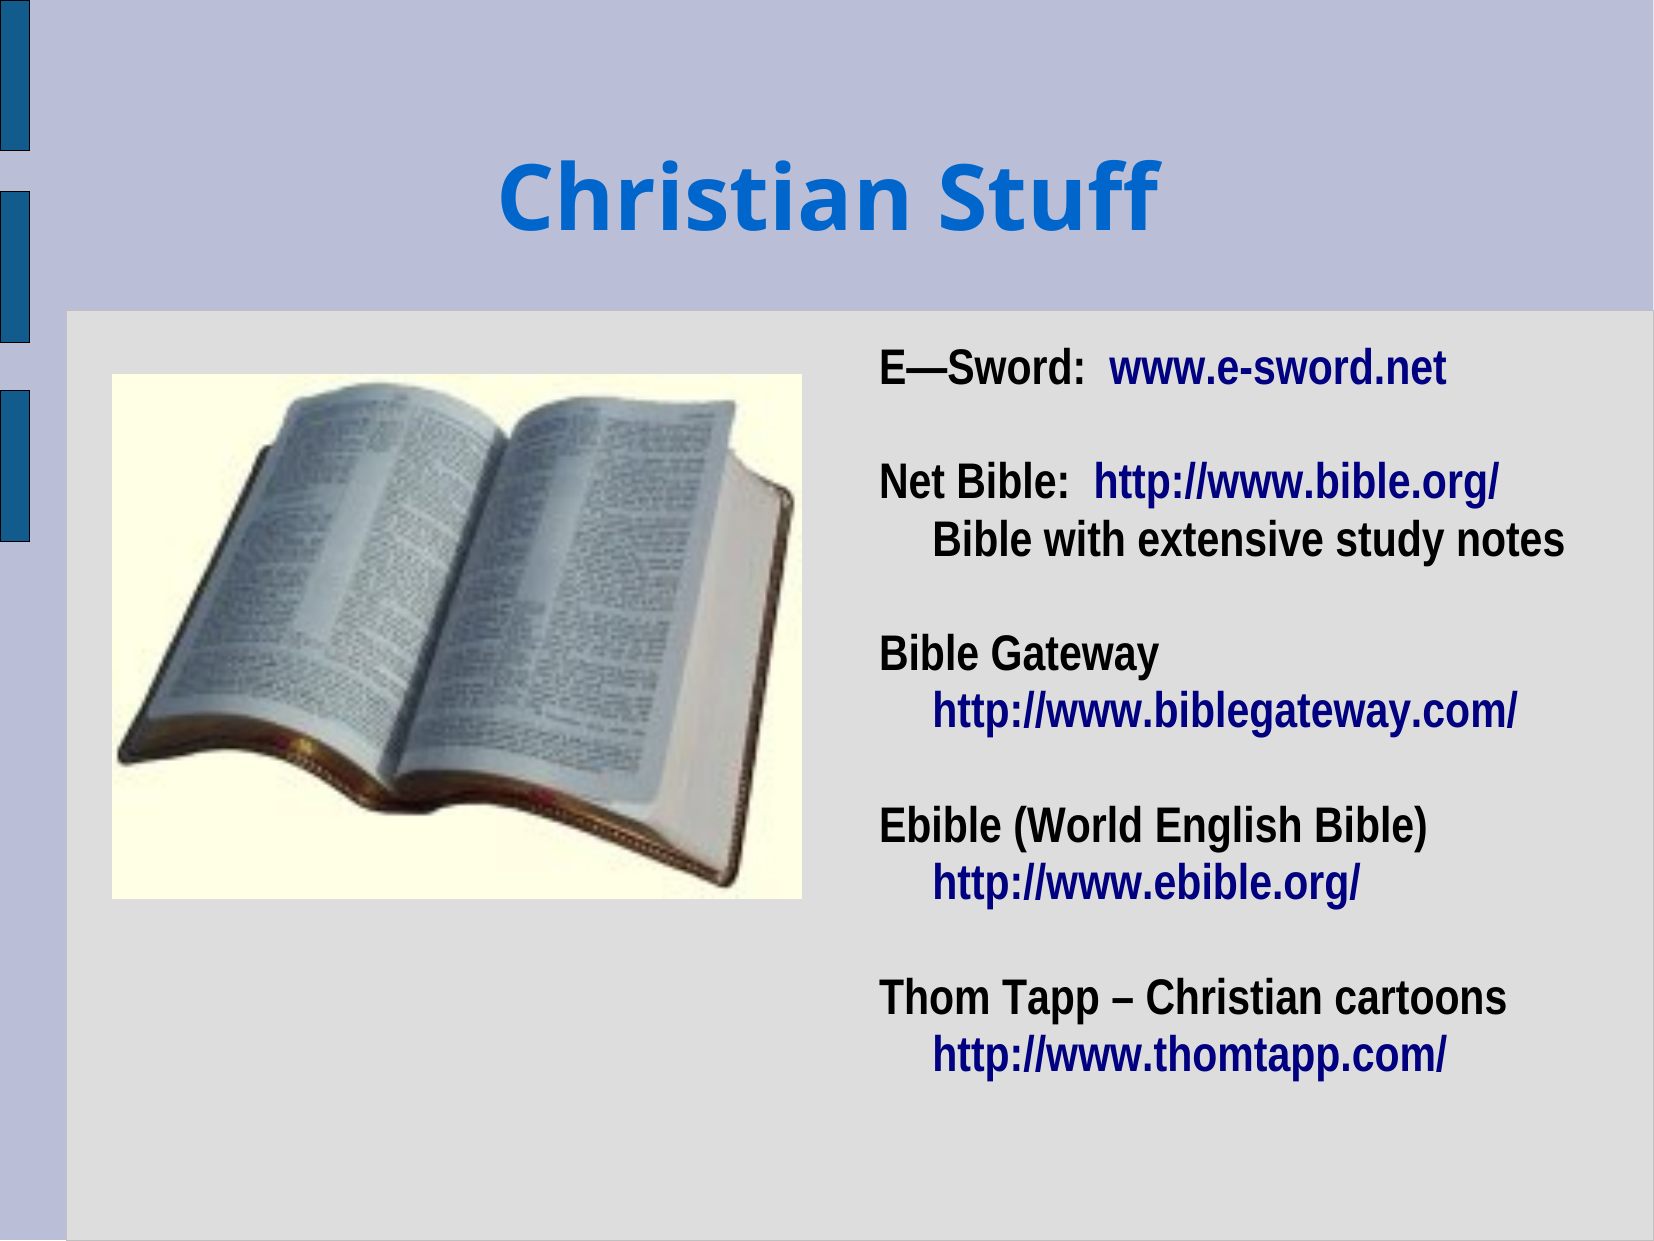

# Christian Stuff
E—Sword: www.e-sword.net
Net Bible: http://www.bible.org/
Bible with extensive study notes
Bible Gateway
http://www.biblegateway.com/
Ebible (World English Bible) http://www.ebible.org/
Thom Tapp – Christian cartoons
http://www.thomtapp.com/